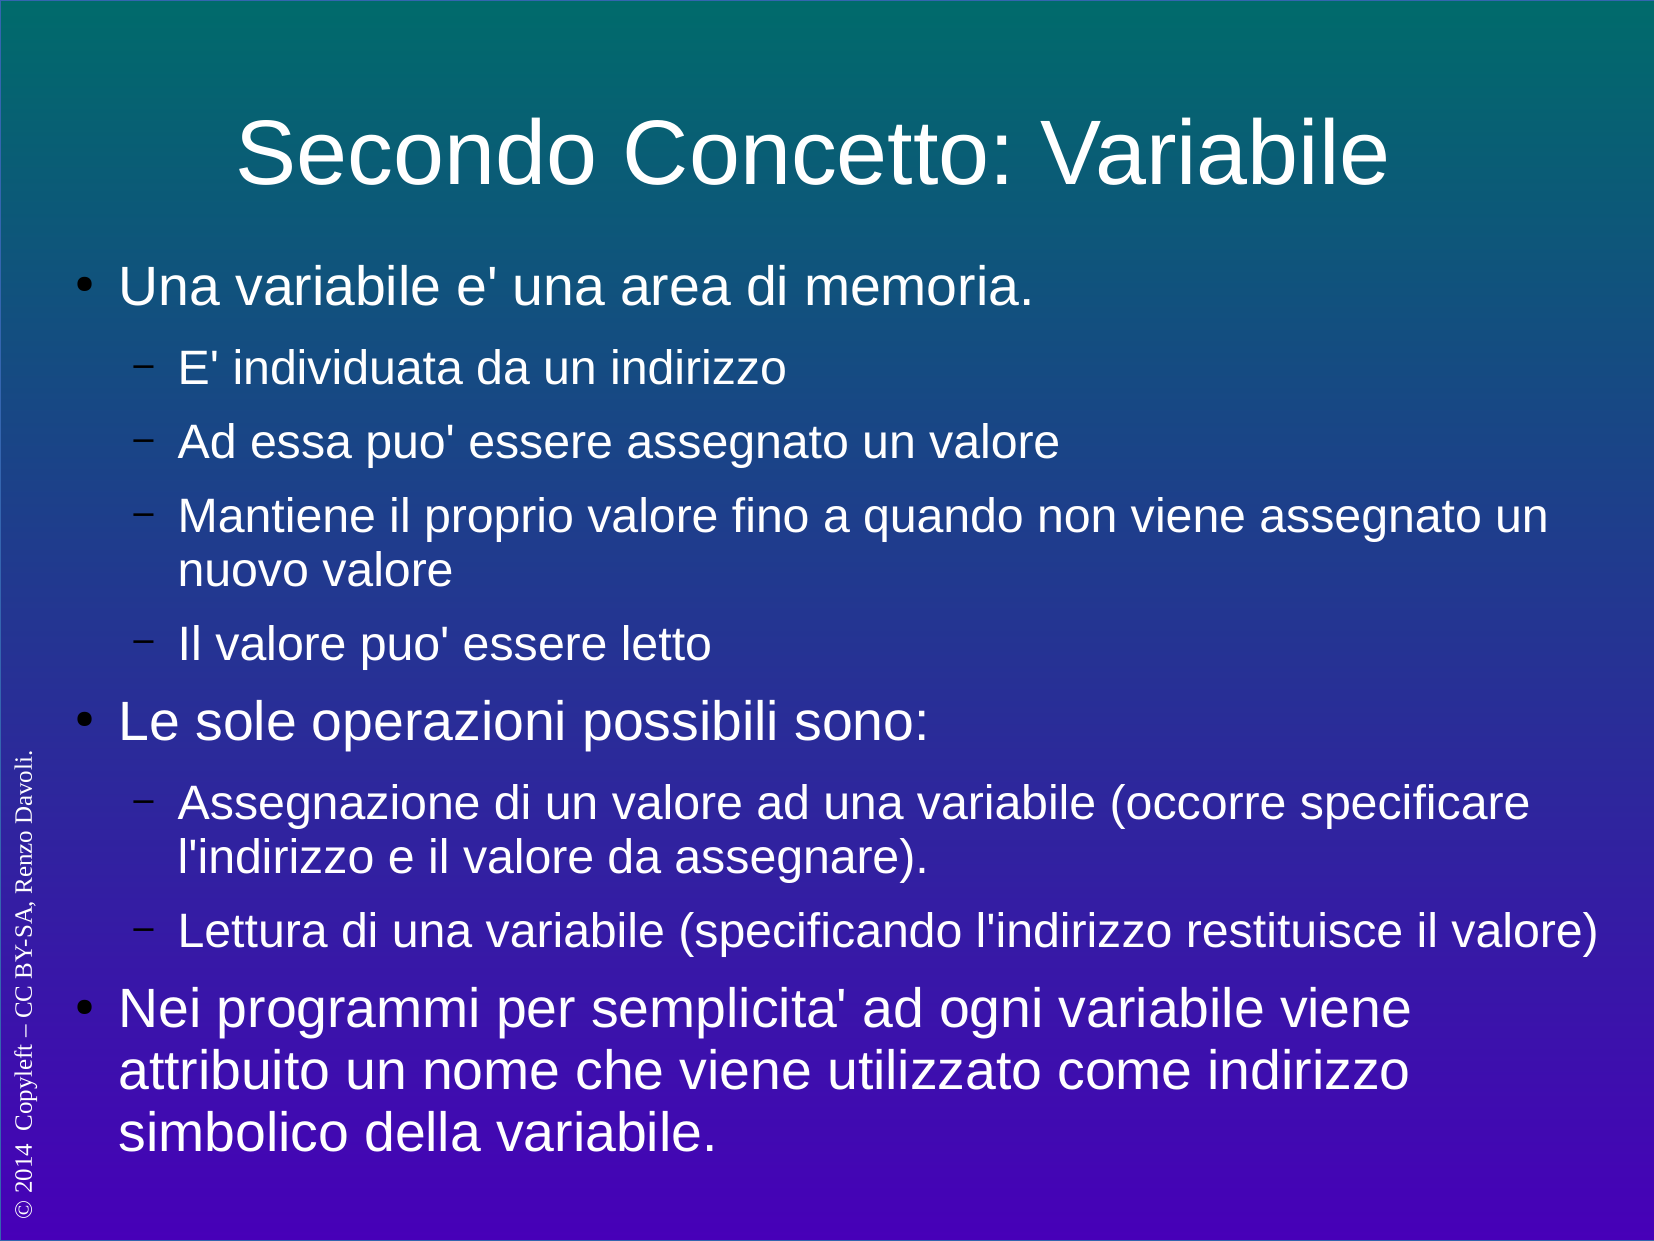

# Secondo Concetto: Variabile
Una variabile e' una area di memoria.
E' individuata da un indirizzo
Ad essa puo' essere assegnato un valore
Mantiene il proprio valore fino a quando non viene assegnato un nuovo valore
Il valore puo' essere letto
Le sole operazioni possibili sono:
Assegnazione di un valore ad una variabile (occorre specificare l'indirizzo e il valore da assegnare).
Lettura di una variabile (specificando l'indirizzo restituisce il valore)
Nei programmi per semplicita' ad ogni variabile viene attribuito un nome che viene utilizzato come indirizzo simbolico della variabile.